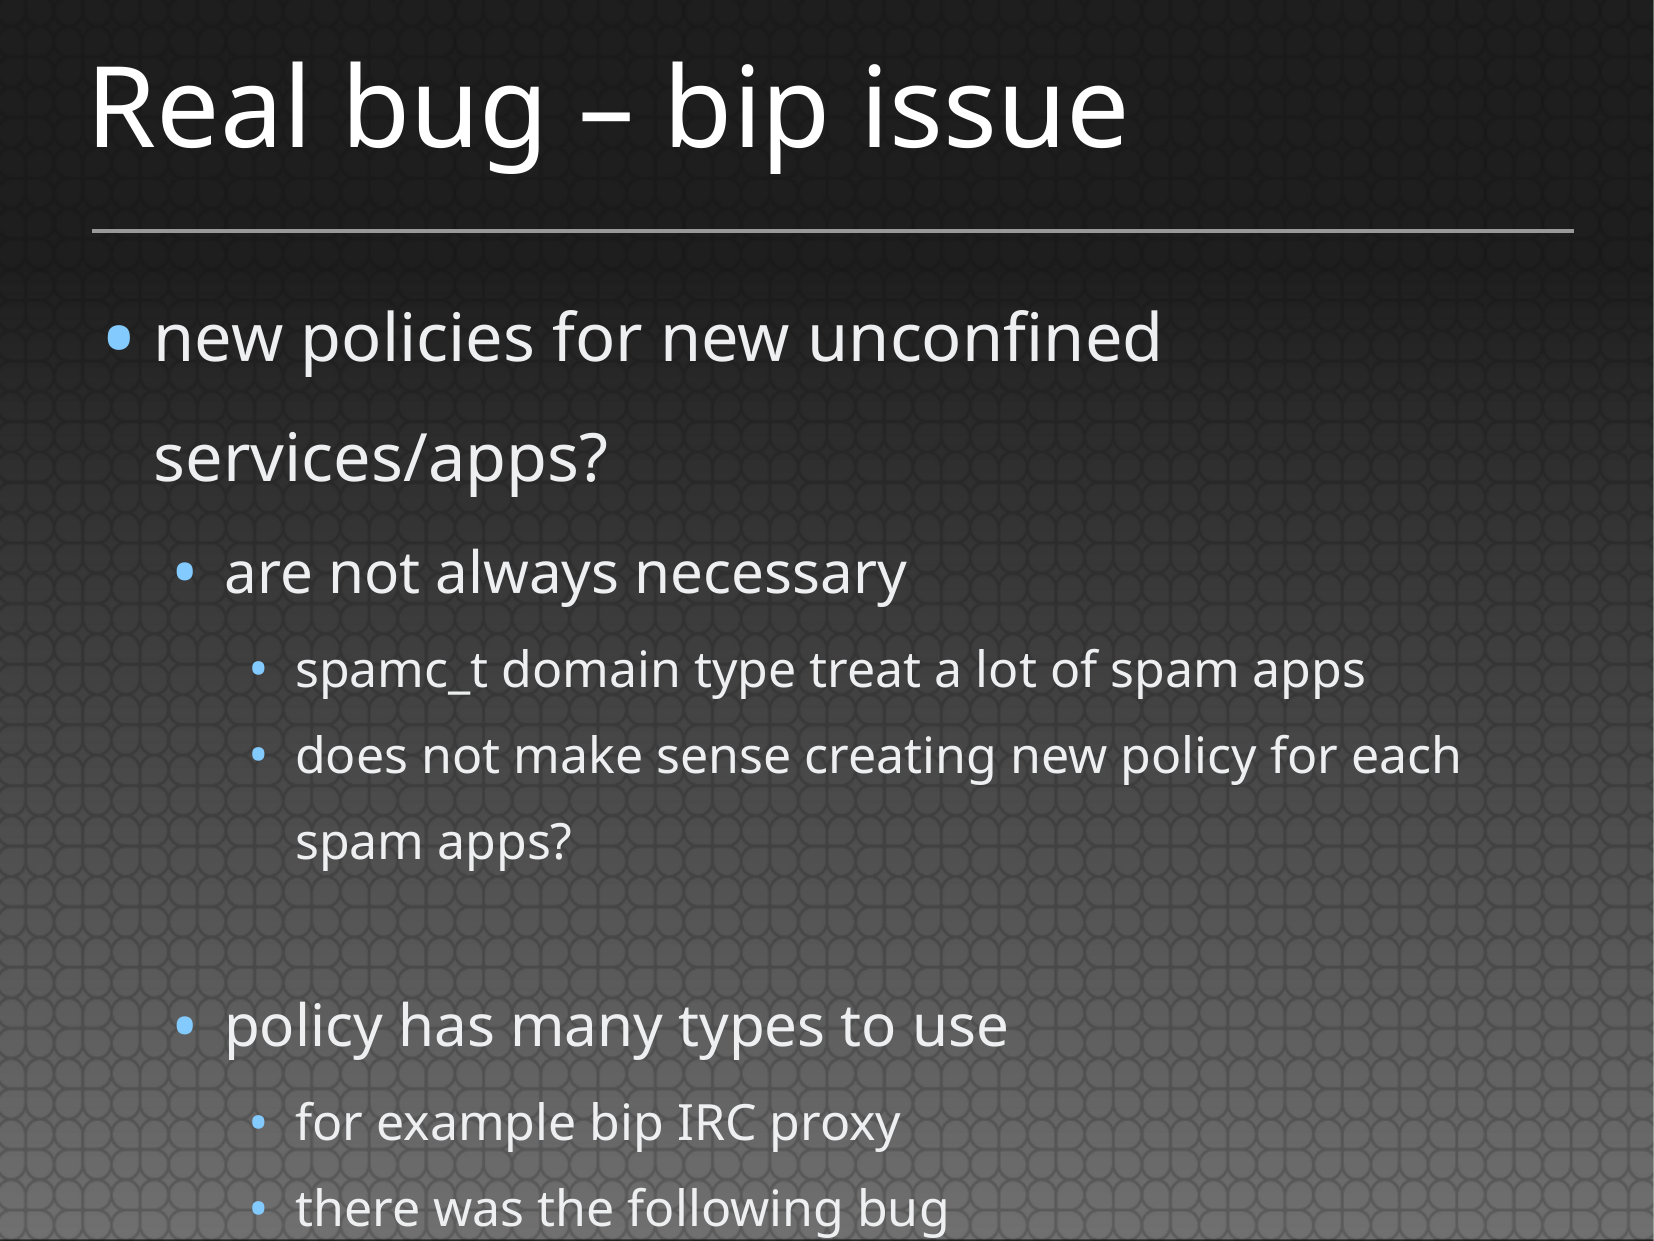

# Real bug – bip issue
new policies for new unconfined
services/apps?
are not always necessary
spamc_t domain type treat a lot of spam apps
does not make sense creating new policy for each
spam apps?
policy has many types to use
for example bip IRC proxy
there was the following bug